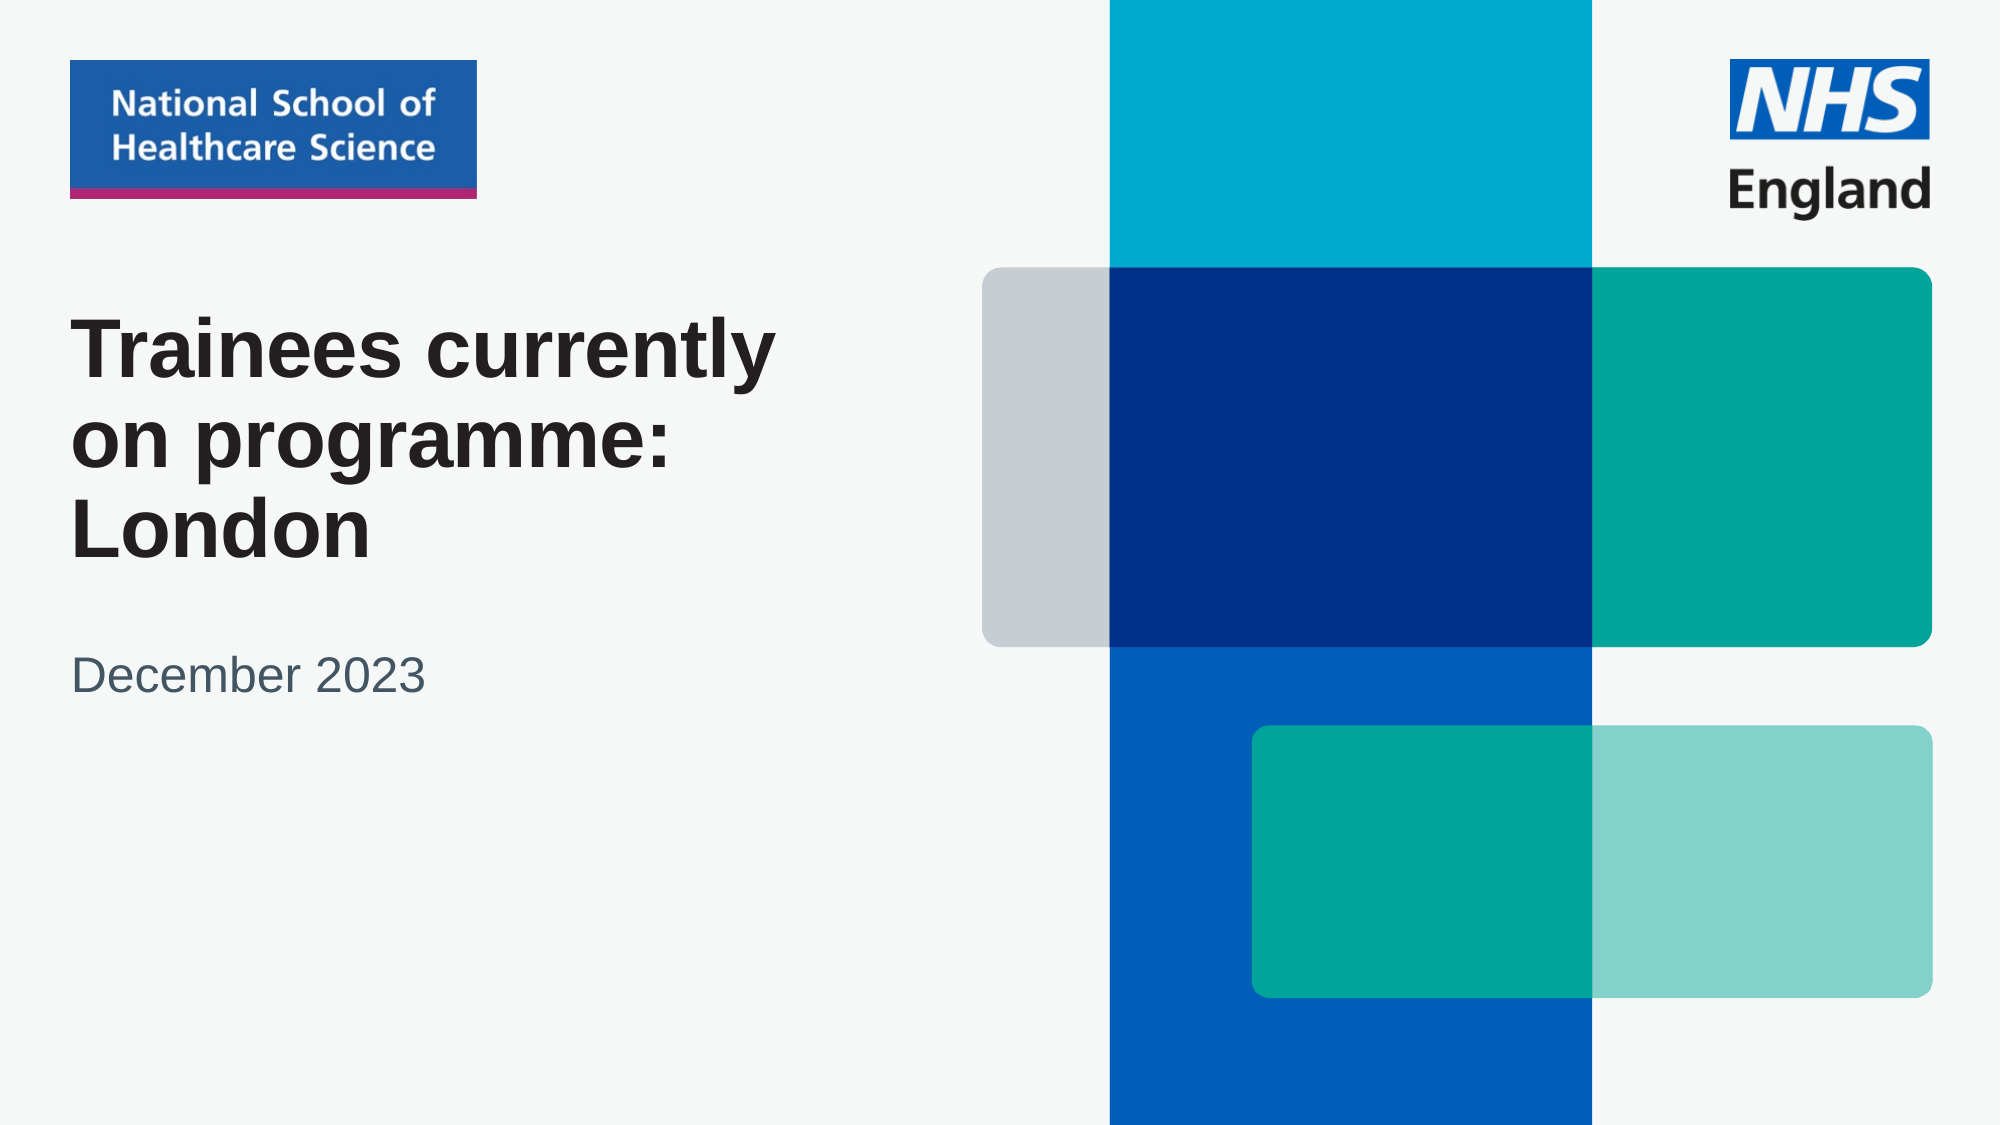

# Trainees currently on programme: London
December 2023